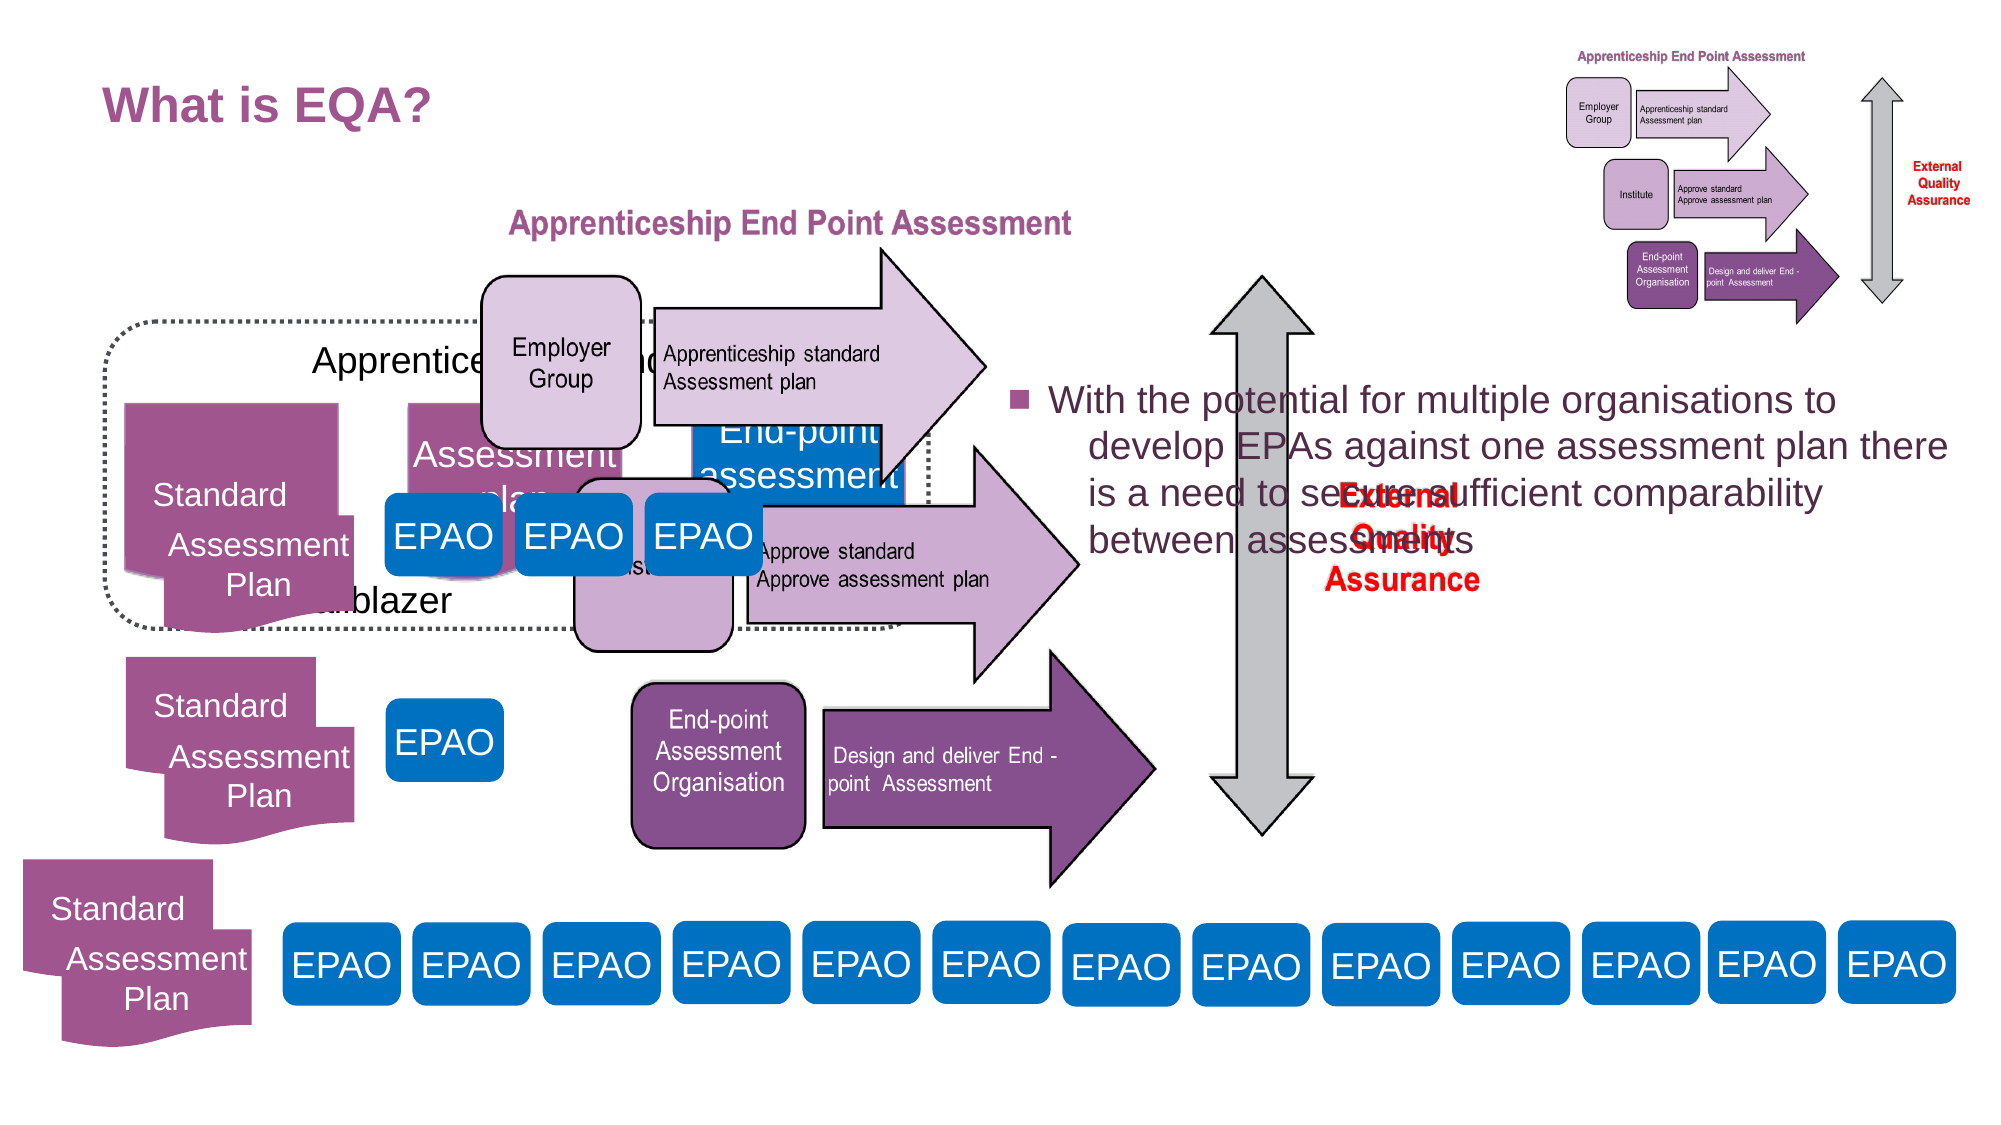

# What is EQA?
Apprenticeship Standard
End-point assessment (EPA)
Standard
Assessment plan
Trailblazer
EPAO
With the potential for multiple organisations to develop EPAs against one assessment plan there is a need to secure sufficient comparability between assessments
Standard
EPAO
EPAO
EPAO
Assessment Plan
Standard
Assessment Plan
EPAO
Standard
Assessment Plan
EPAO
EPAO
EPAO
EPAO
EPAO
EPAO
EPAO
EPAO
EPAO
EPAO
EPAO
EPAO
EPAO